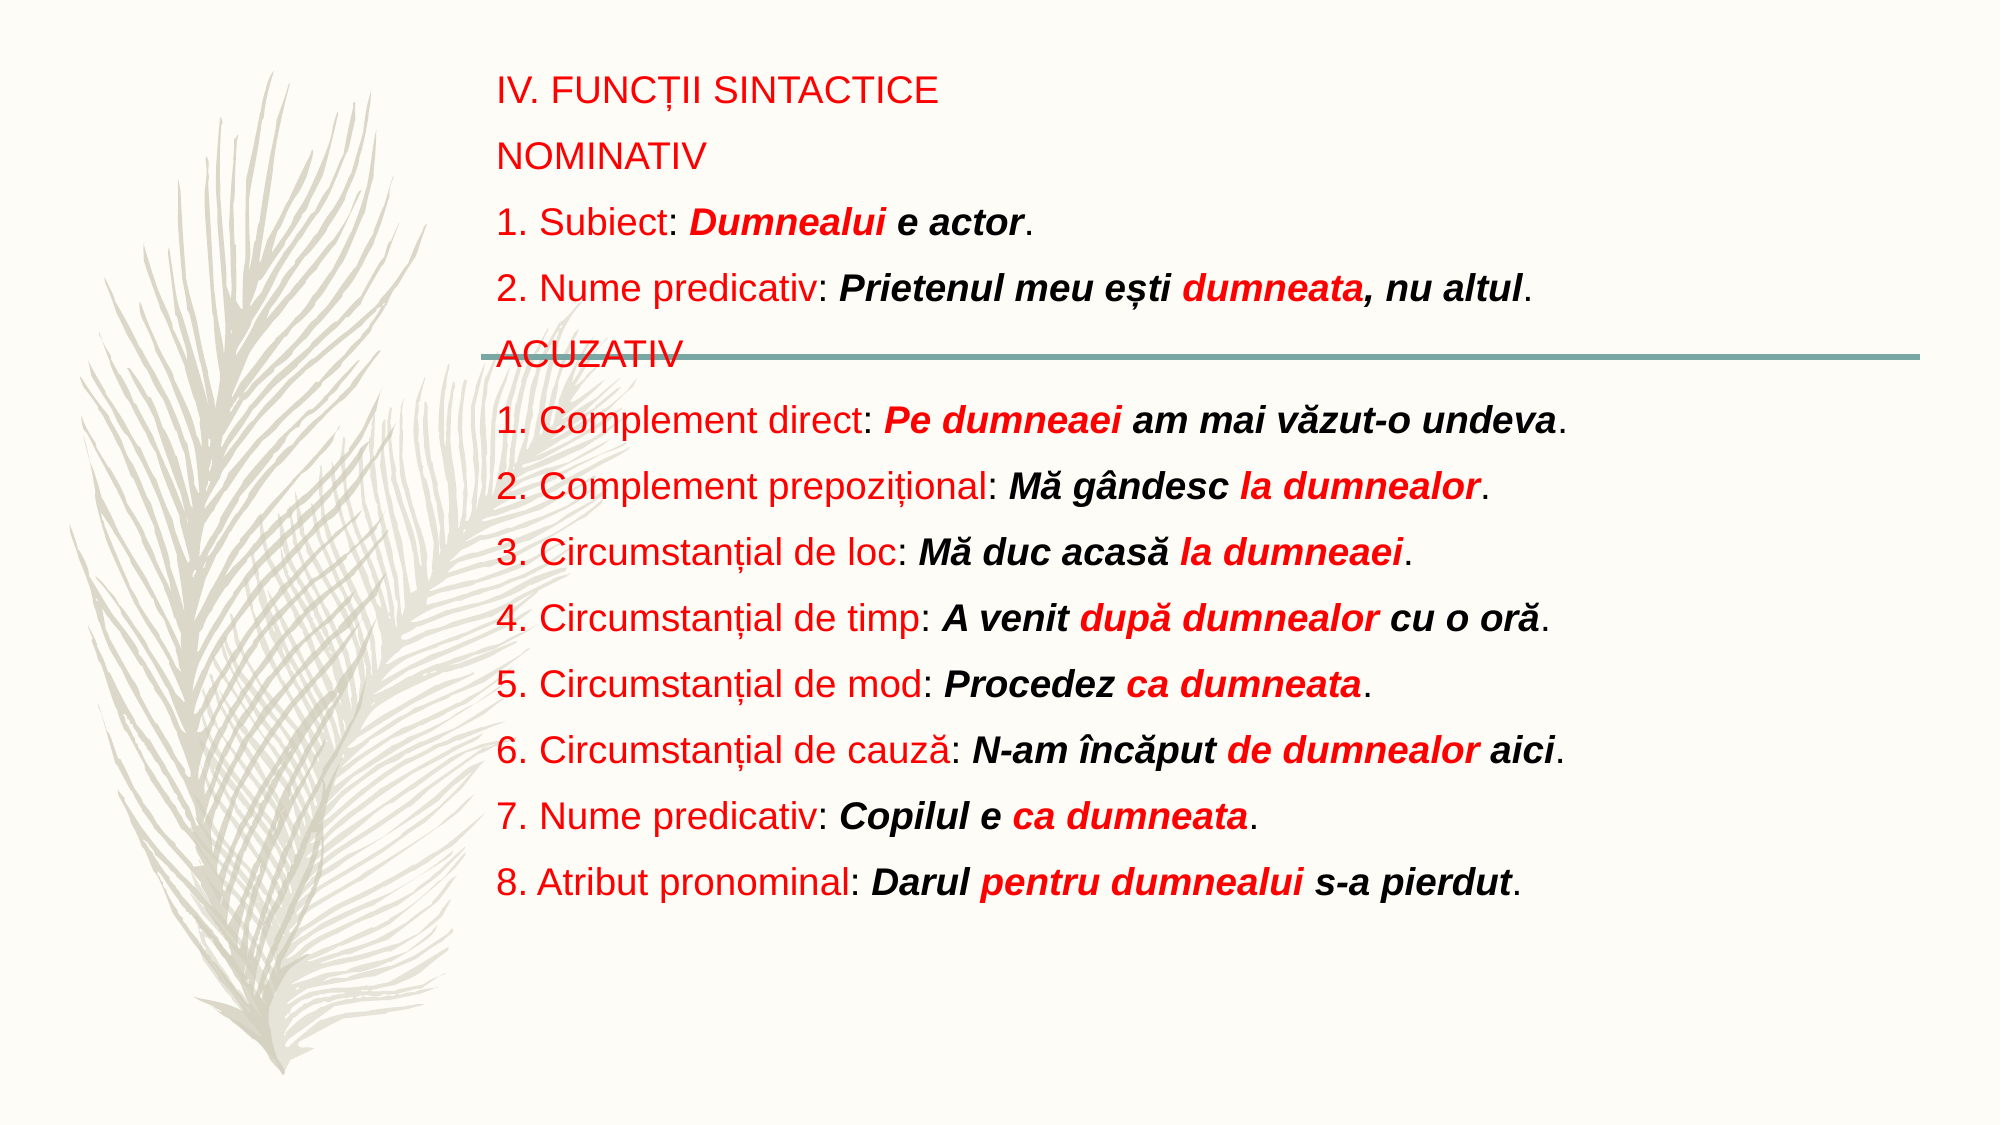

# IV. FUNCȚII SINTACTICE
NOMINATIV
1. Subiect: Dumnealui e actor.
2. Nume predicativ: Prietenul meu ești dumneata, nu altul.
ACUZATIV
1. Complement direct: Pe dumneaei am mai văzut-o undeva.
2. Complement prepozițional: Mă gândesc la dumnealor.
3. Circumstanțial de loc: Mă duc acasă la dumneaei.
4. Circumstanțial de timp: A venit după dumnealor cu o oră.
5. Circumstanțial de mod: Procedez ca dumneata.
6. Circumstanțial de cauză: N-am încăput de dumnealor aici.
7. Nume predicativ: Copilul e ca dumneata.
8. Atribut pronominal: Darul pentru dumnealui s-a pierdut.